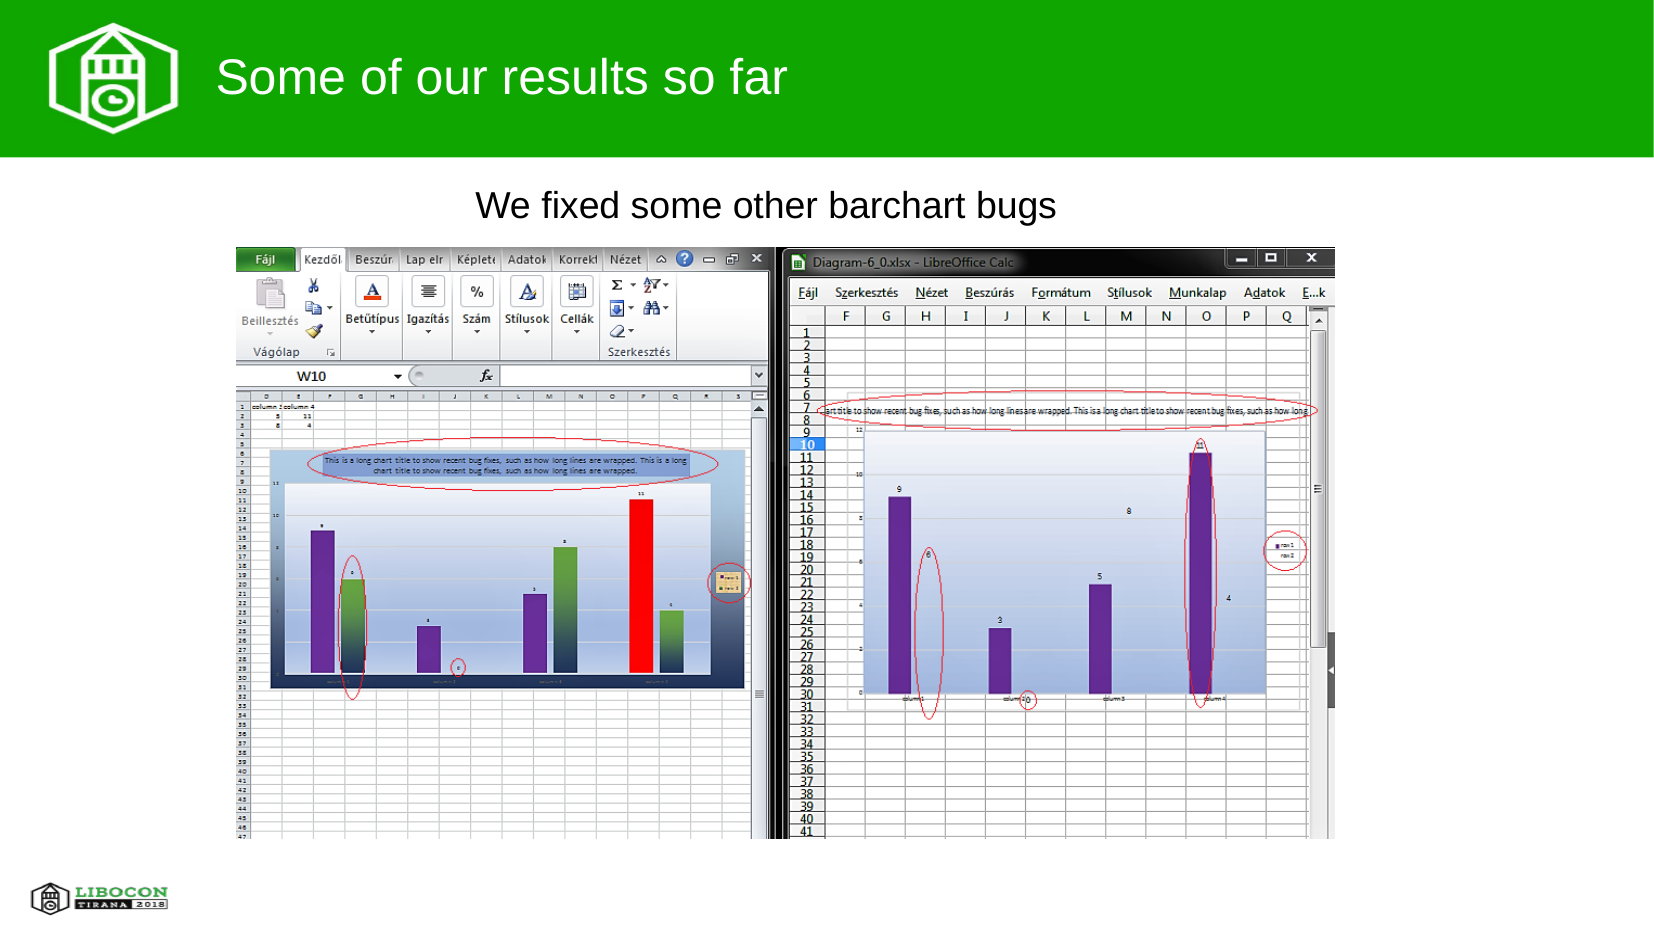

Some of our results so far
We fixed some other barchart bugs